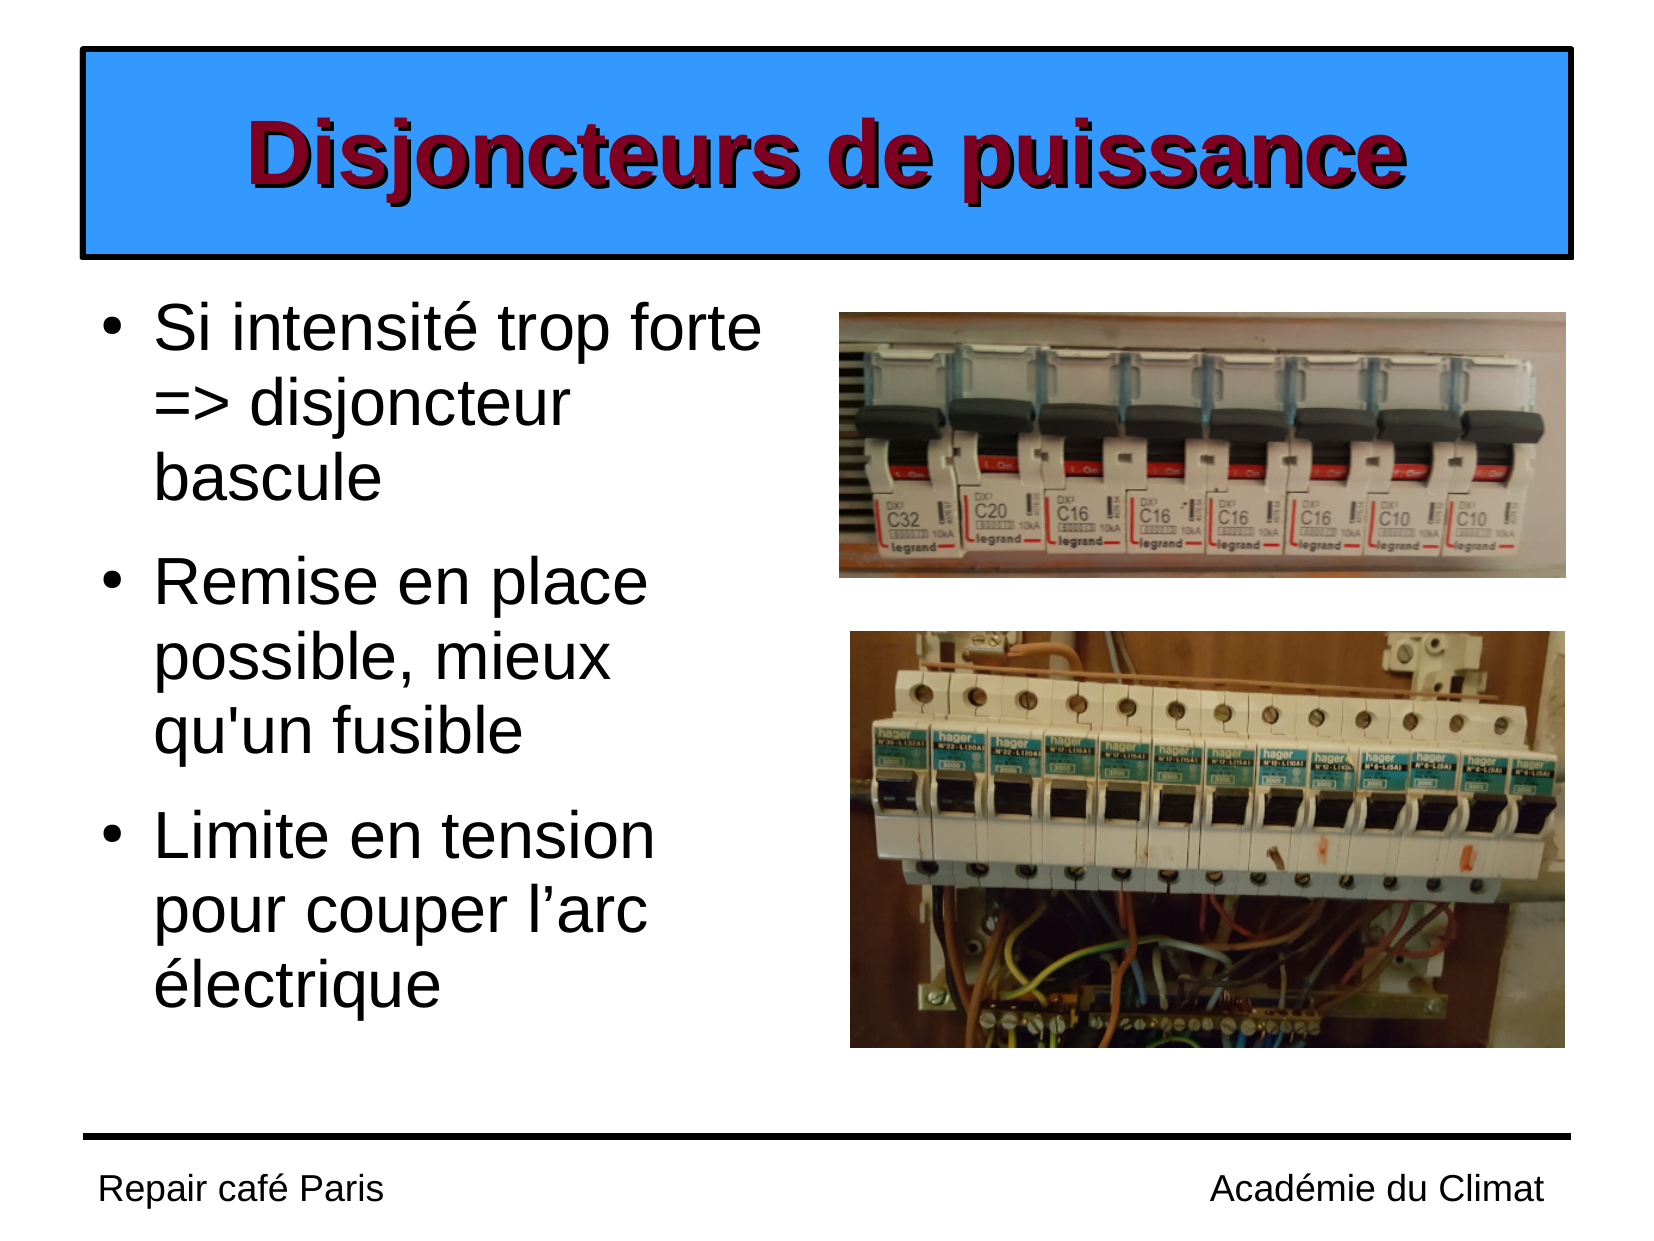

# Disjoncteurs de puissance
Si intensité trop forte
=> disjoncteur bascule
Remise en place possible, mieux qu'un fusible
Limite en tension pour couper l’arc électrique
Repair café Paris	Académie du Climat